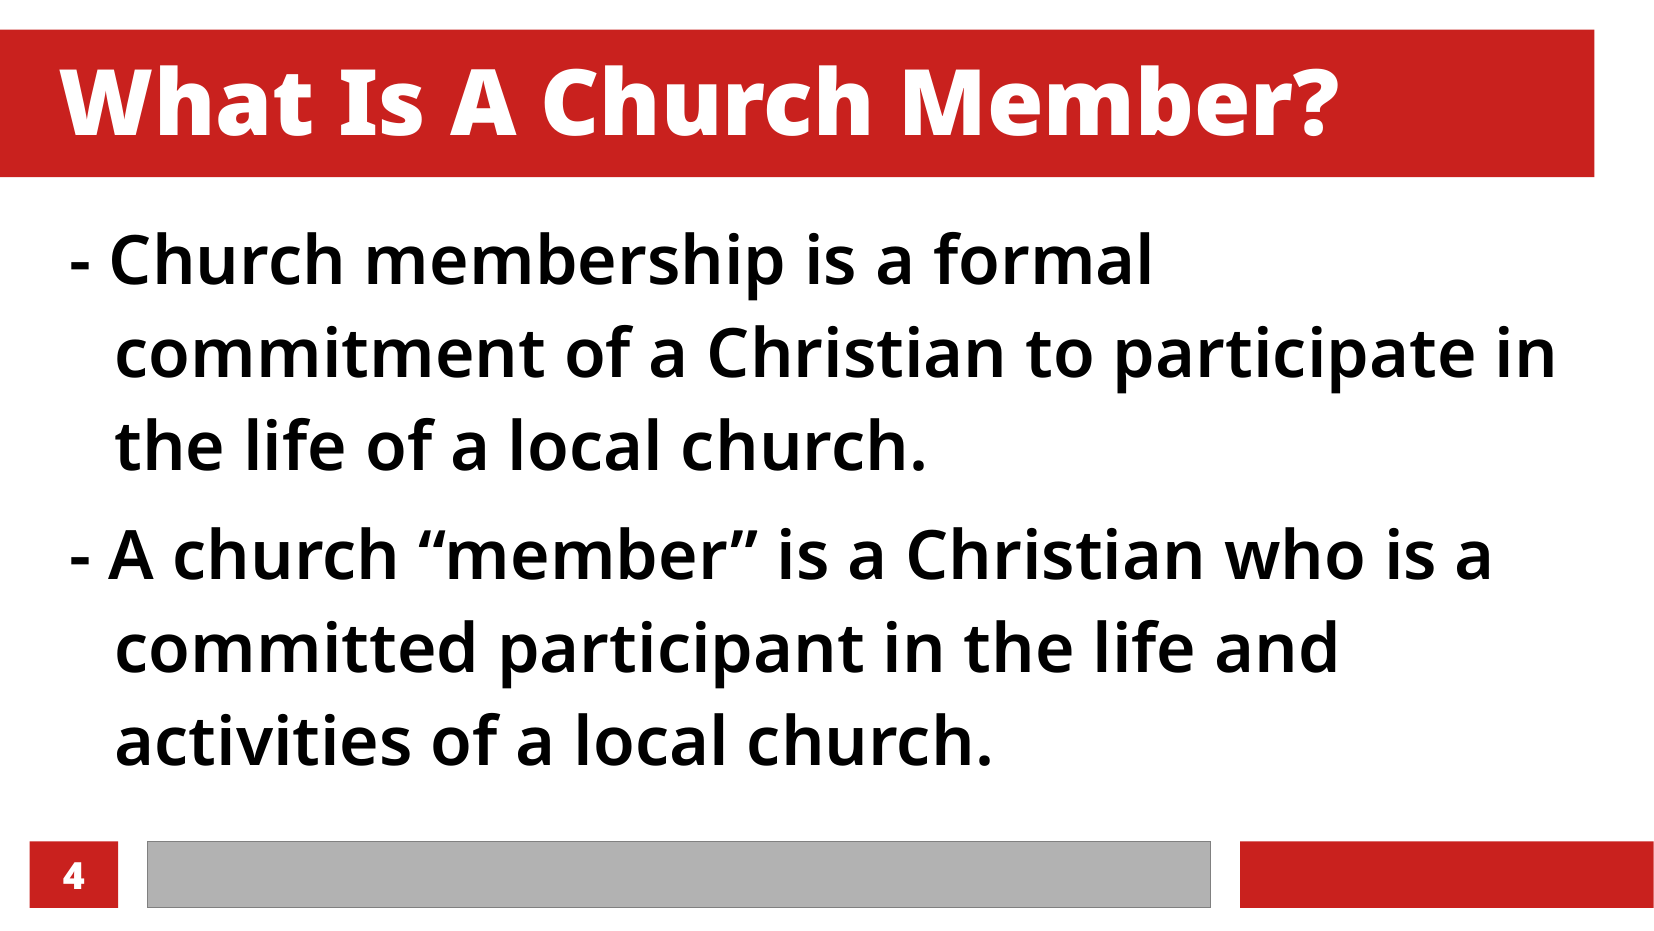

# What Is A Church Member?
- Church membership is a formal commitment of a Christian to participate in the life of a local church.
- A church “member” is a Christian who is a committed participant in the life and activities of a local church.
4